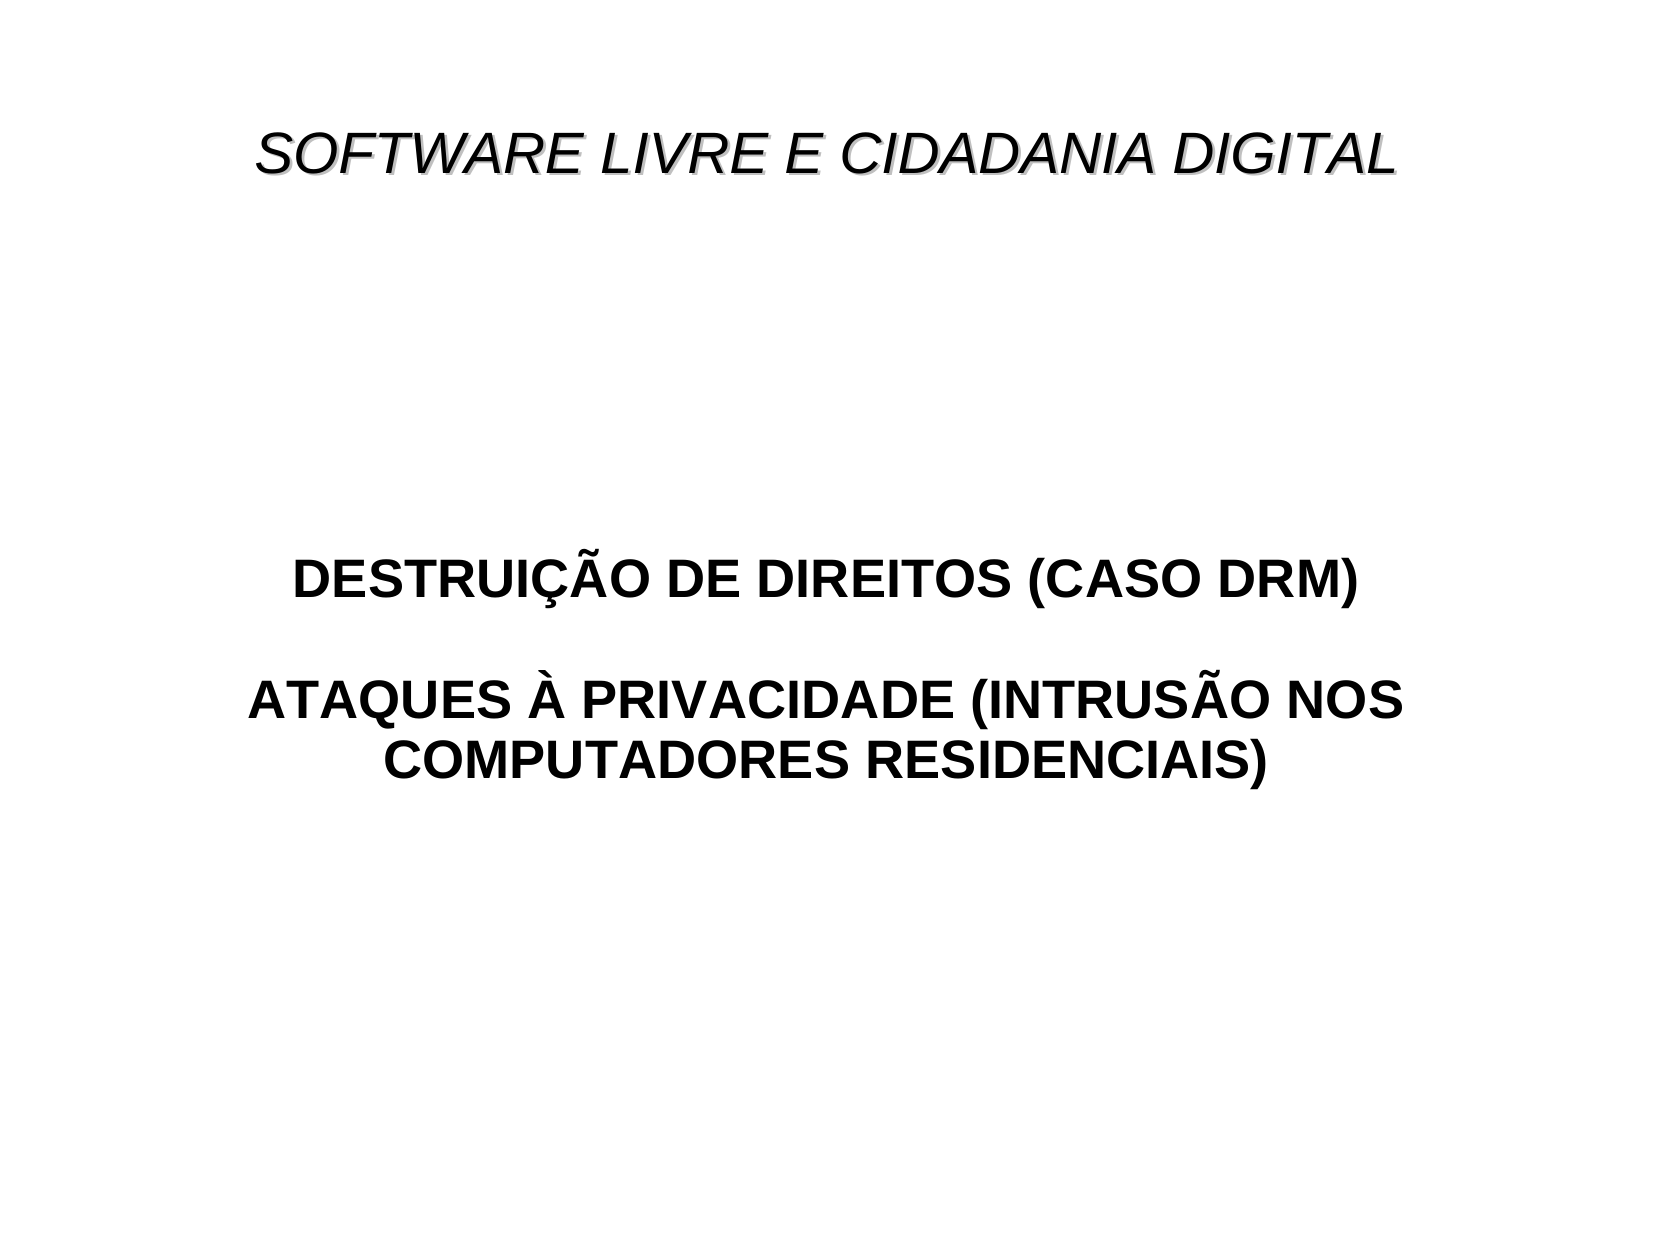

# SOFTWARE LIVRE E CIDADANIA DIGITAL
DESTRUIÇÃO DE DIREITOS (CASO DRM)
ATAQUES À PRIVACIDADE (INTRUSÃO NOS COMPUTADORES RESIDENCIAIS)